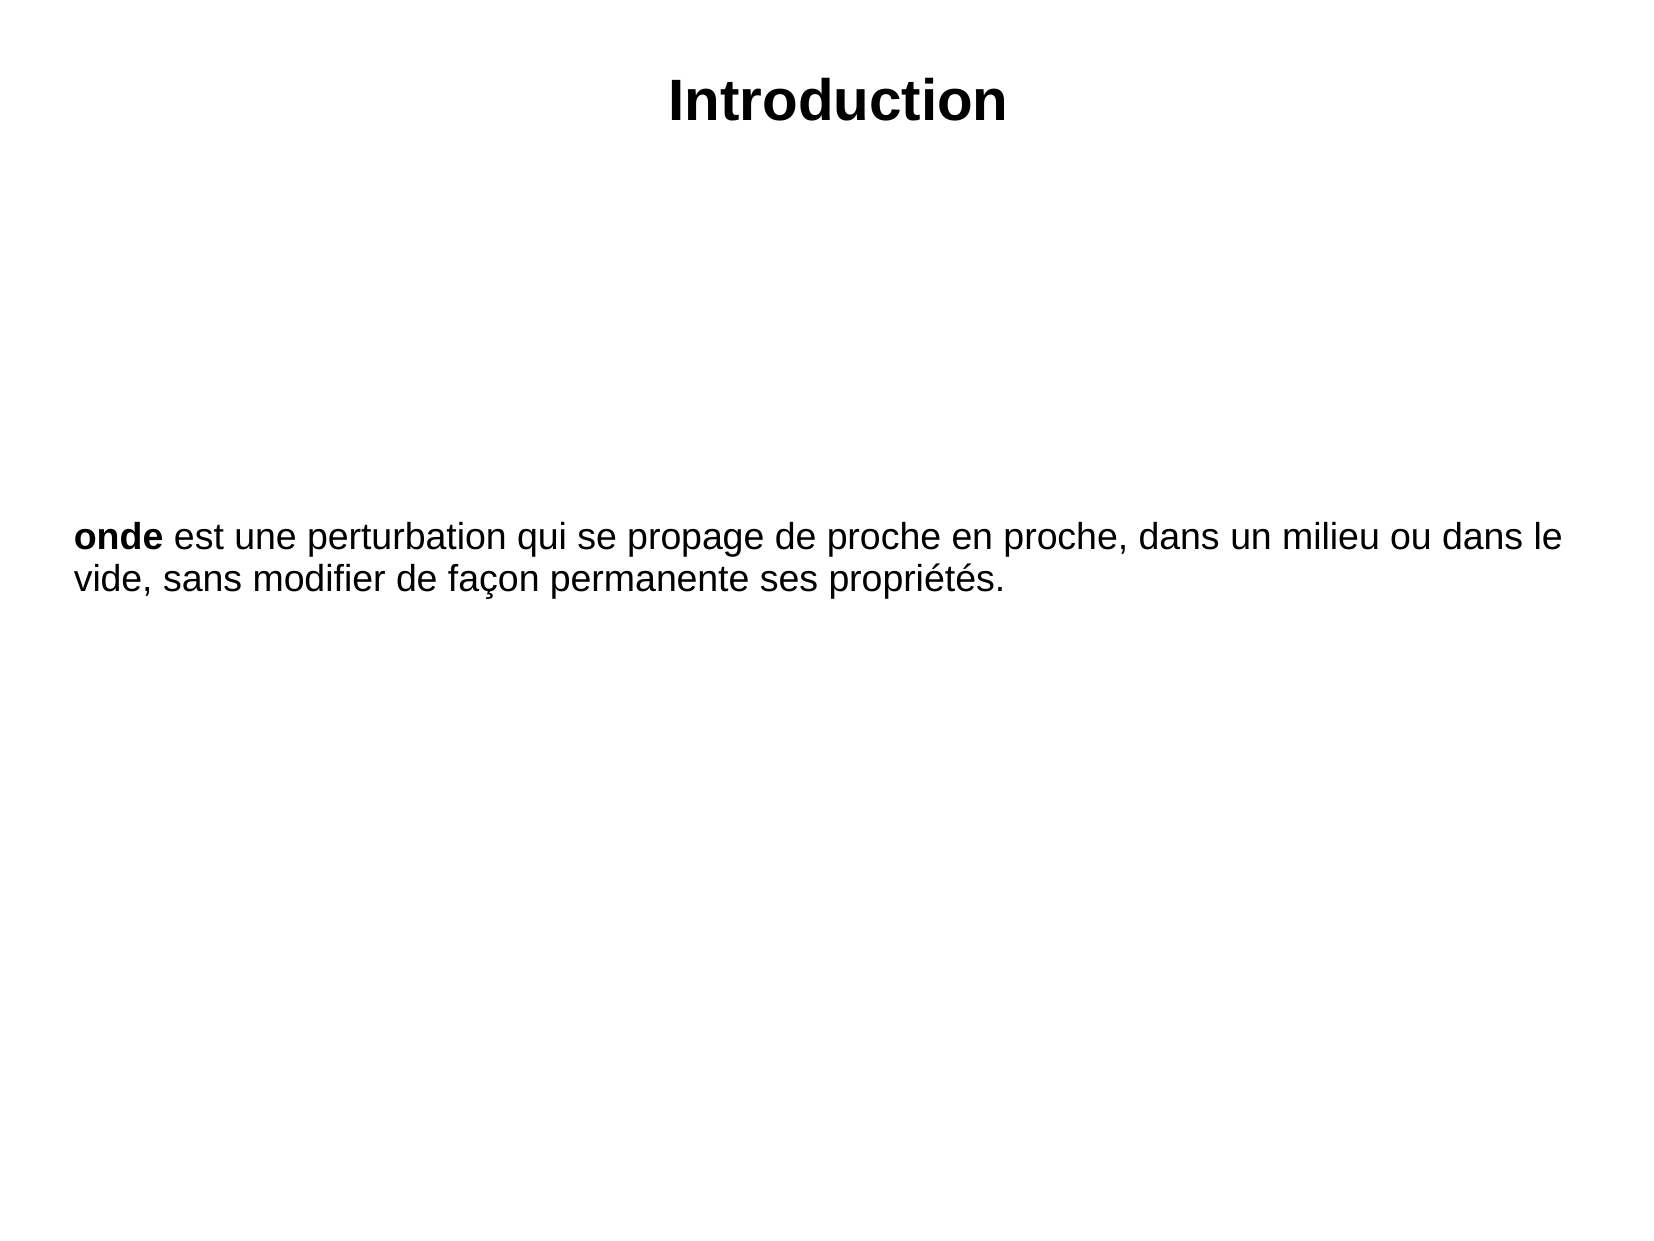

Introduction
onde est une perturbation qui se propage de proche en proche, dans un milieu ou dans le vide, sans modifier de façon permanente ses propriétés.